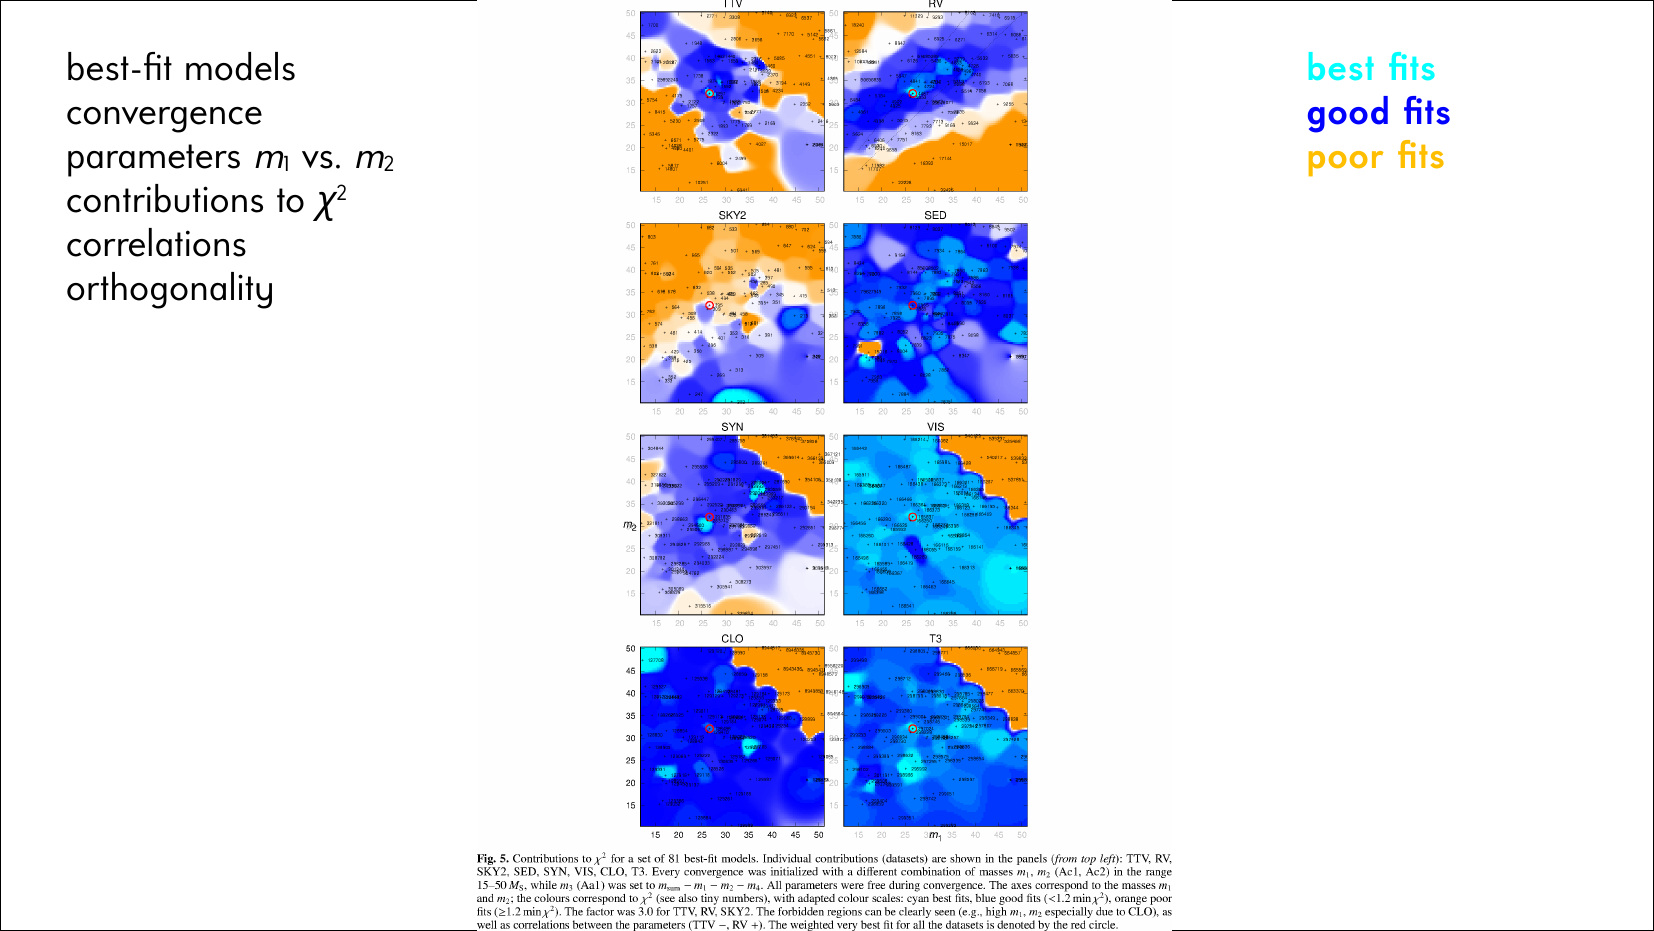

#
best-fit models
convergence
parameters m1 vs. m2
contributions to χ2
correlations
orthogonality
best fits
good fits
poor fits